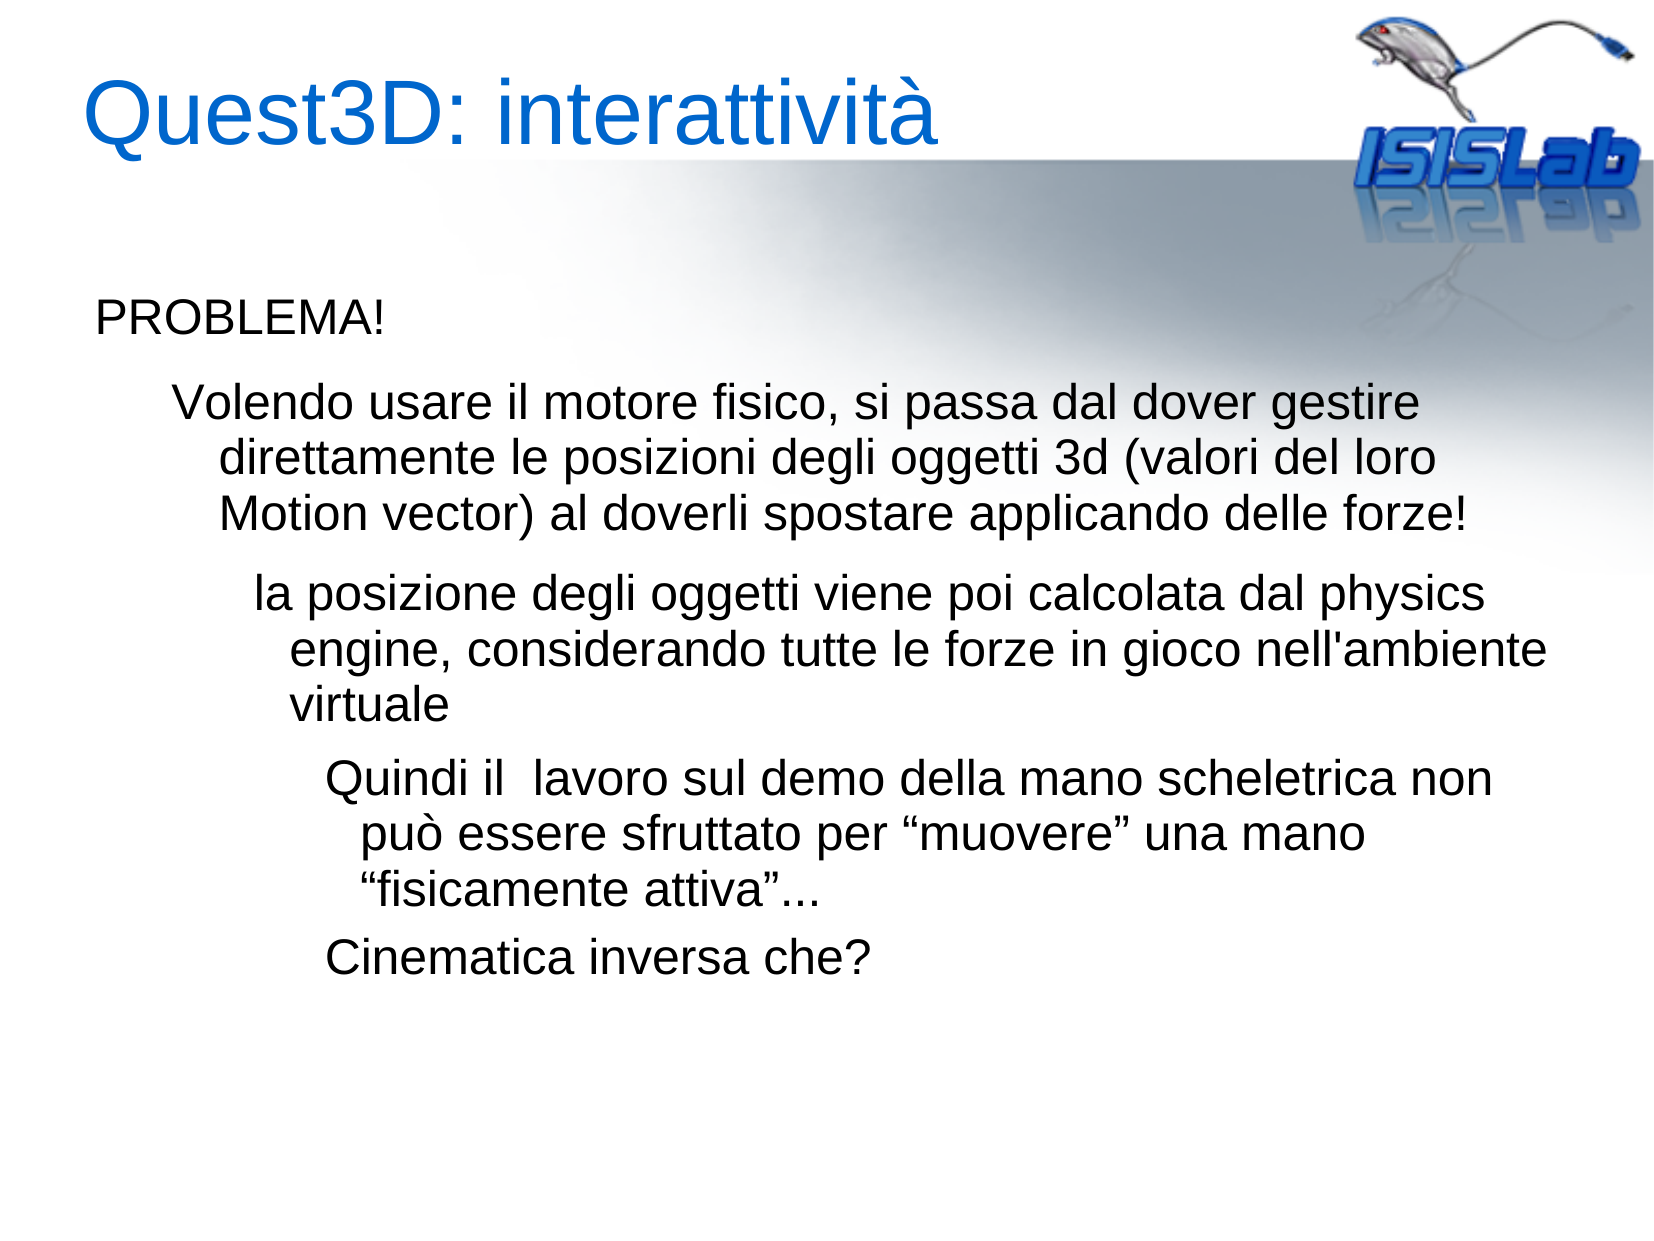

# Quest3D: interattività
PROBLEMA!
Volendo usare il motore fisico, si passa dal dover gestire direttamente le posizioni degli oggetti 3d (valori del loro Motion vector) al doverli spostare applicando delle forze!
la posizione degli oggetti viene poi calcolata dal physics engine, considerando tutte le forze in gioco nell'ambiente virtuale
Quindi il lavoro sul demo della mano scheletrica non può essere sfruttato per “muovere” una mano “fisicamente attiva”...
Cinematica inversa che?